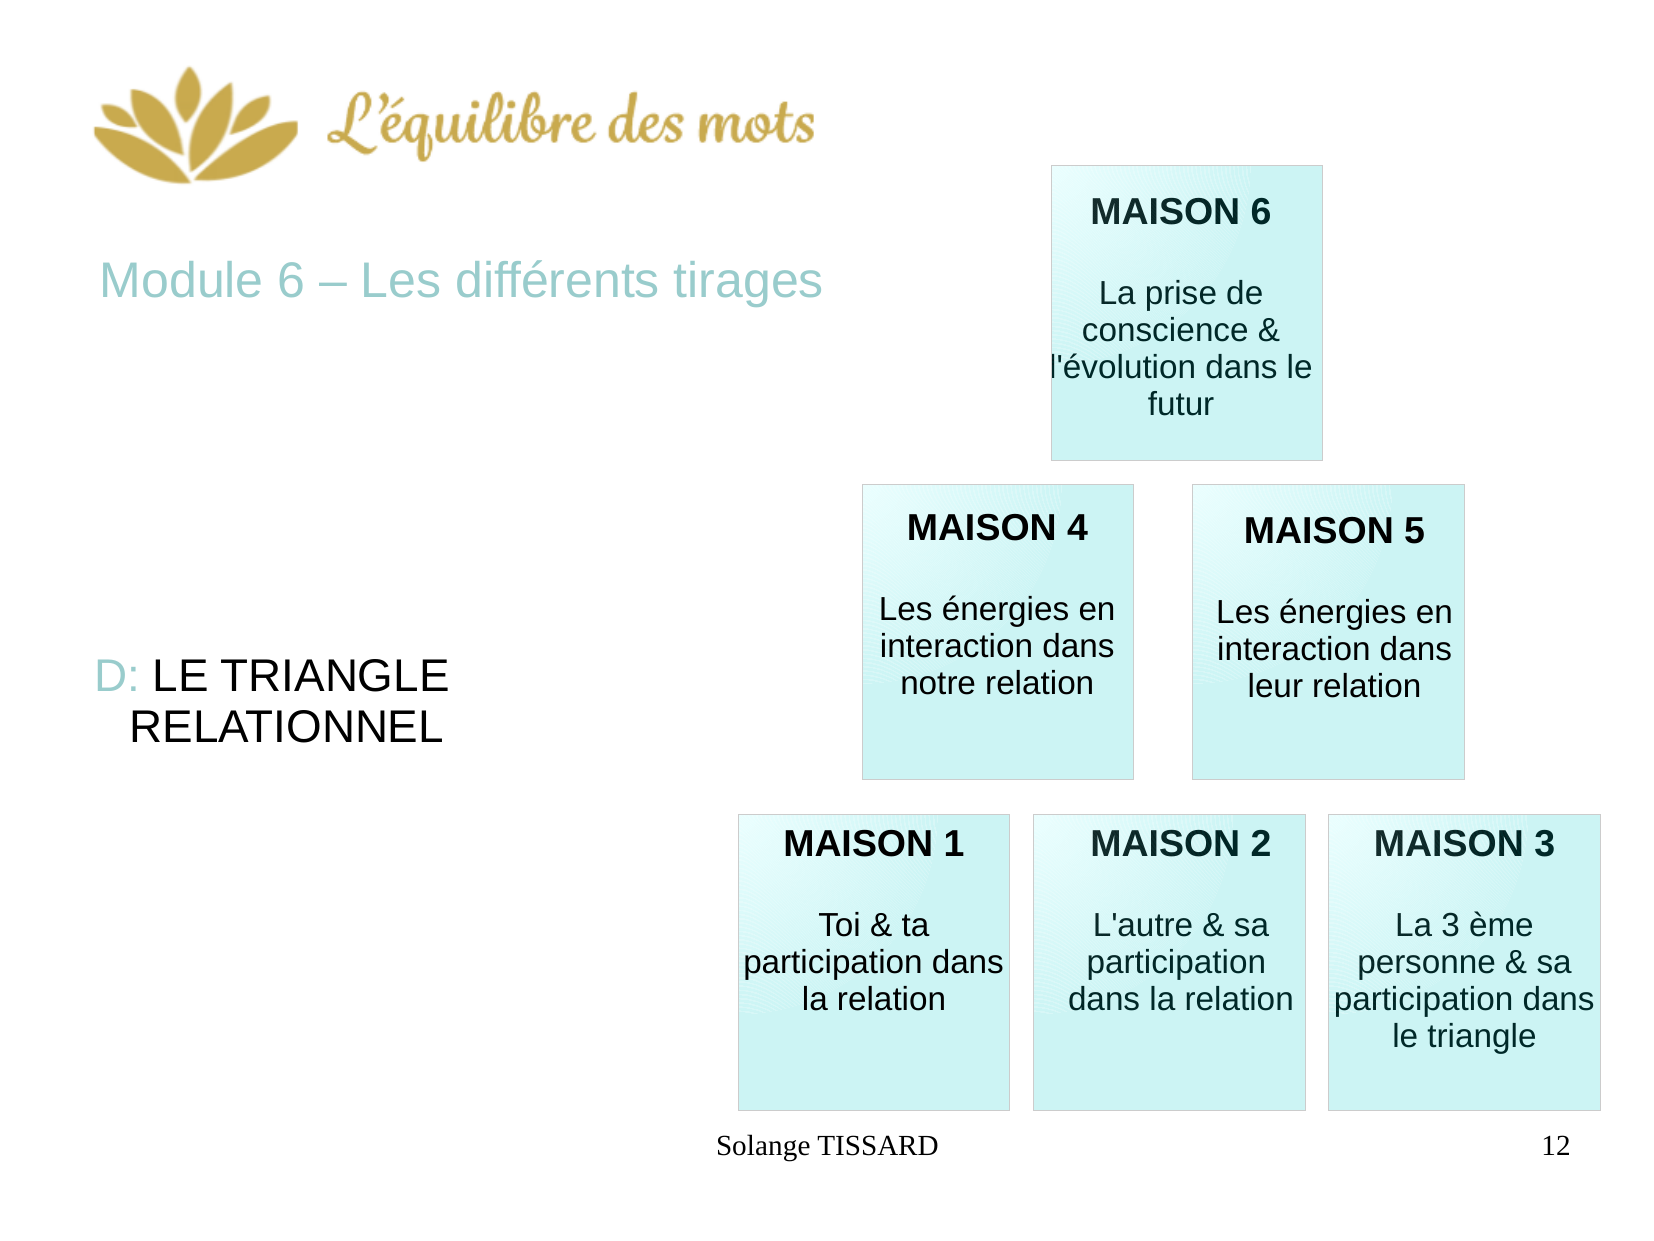

MAISON 6
La prise de conscience & l'évolution dans le futur
# Module 6 – Les différents tirages
MAISON 1
Toi et ta
contribution
dans la relation
MAISON 4
Les énergies en interaction dans notre relation
MAISON 5
Les énergies en interaction dans leur relation
D: LE TRIANGLE RELATIONNEL
MAISON 1
Toi & ta participation dans la relation
MAISON 2
L'autre & sa participation
dans la relation
MAISON 3
La 3 ème personne & sa participation dans le triangle
Solange TISSARD
12